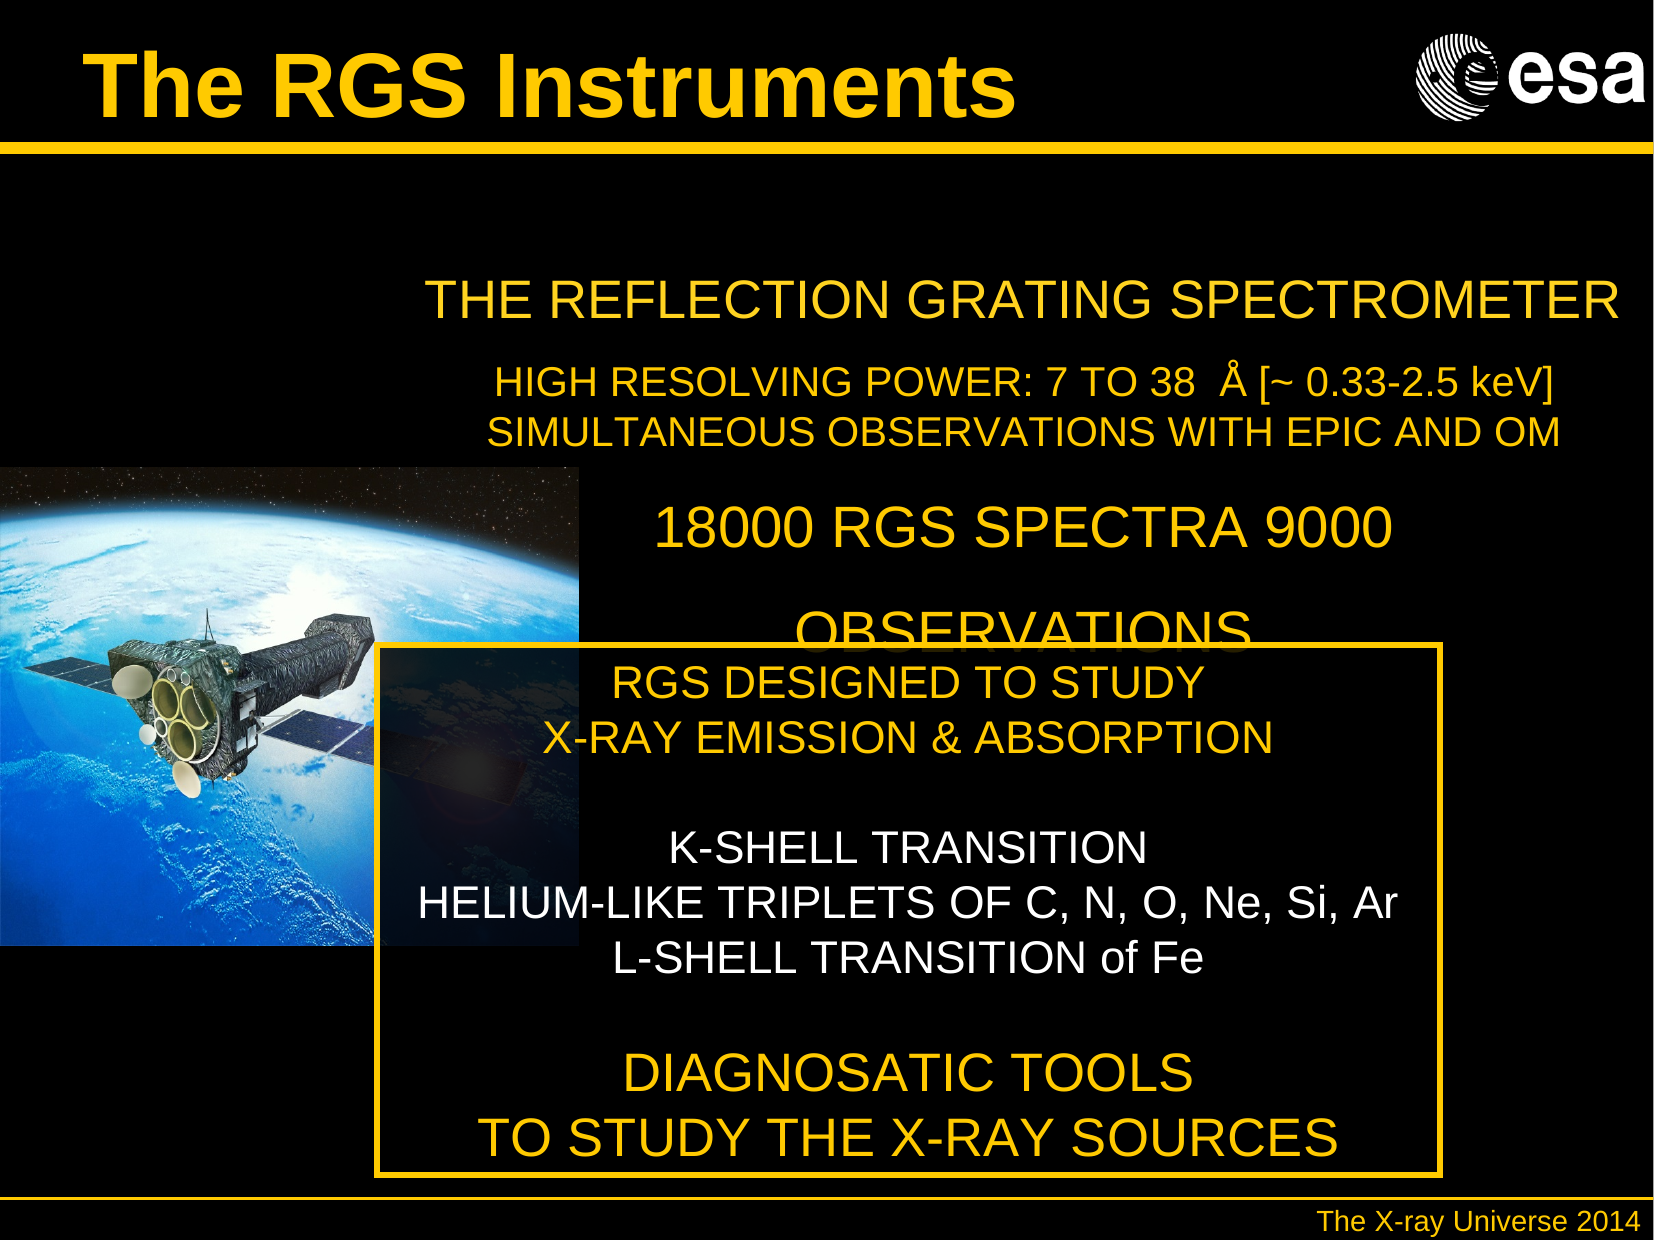

# The RGS Instruments
THE REFLECTION GRATING SPECTROMETER
HIGH RESOLVING POWER: 7 TO 38 Å [~ 0.33-2.5 keV]
SIMULTANEOUS OBSERVATIONS WITH EPIC AND OM
18000 RGS SPECTRA 9000 OBSERVATIONS
RGS DESIGNED TO STUDY
X-RAY EMISSION & ABSORPTION
K-SHELL TRANSITION
HELIUM-LIKE TRIPLETS OF C, N, O, Ne, Si, Ar
L-SHELL TRANSITION of Fe
DIAGNOSATIC TOOLS
TO STUDY THE X-RAY SOURCES
The X-ray Universe 2014